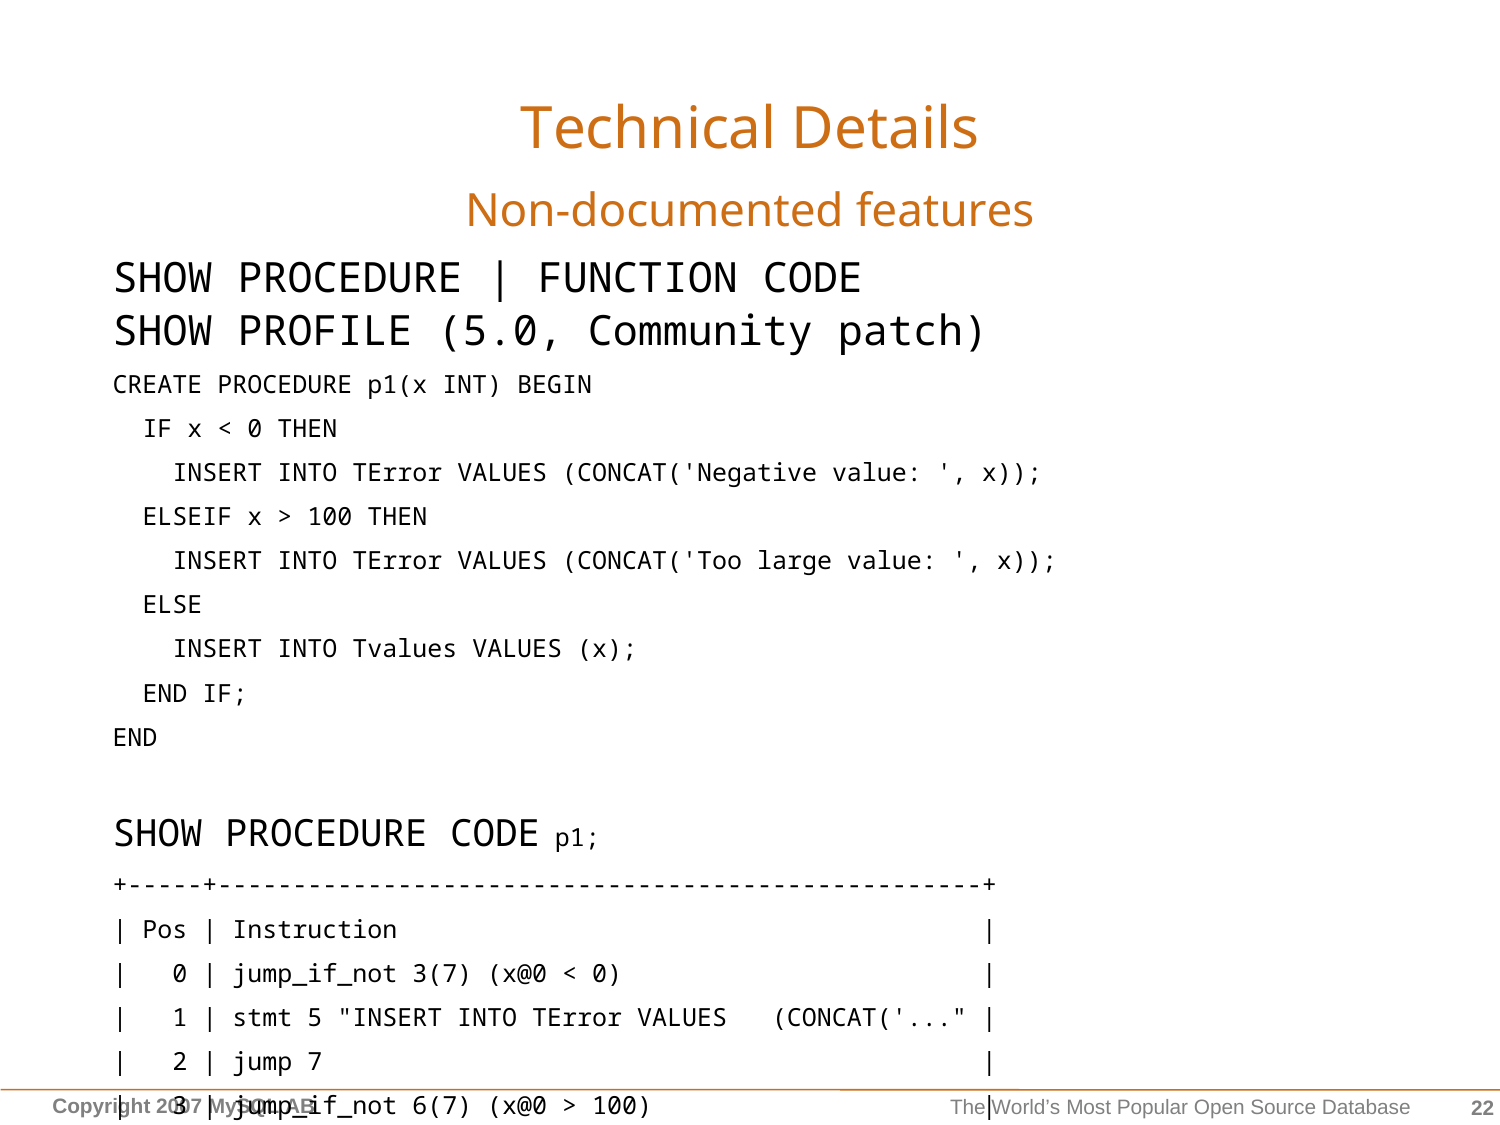

# Technical Details Non-documented features
SHOW PROCEDURE | FUNCTION CODE
SHOW PROFILE (5.0, Community patch)
CREATE PROCEDURE p1(x INT) BEGIN
 IF x < 0 THEN
 INSERT INTO TError VALUES (CONCAT('Negative value: ', x));
 ELSEIF x > 100 THEN
 INSERT INTO TError VALUES (CONCAT('Too large value: ', x));
 ELSE
 INSERT INTO Tvalues VALUES (x);
 END IF;
END
SHOW PROCEDURE CODE p1;
+-----+---------------------------------------------------+
| Pos | Instruction |
| 0 | jump_if_not 3(7) (x@0 < 0) |
| 1 | stmt 5 "INSERT INTO TError VALUES (CONCAT('..." |
| 2 | jump 7 |
| 3 | jump_if_not 6(7) (x@0 > 100) |
| 4 | stmt 5 "INSERT INTO TError VALUES (CONCAT('..." |
| 5 | jump 7 |
| 6 | stmt 5 "INSERT INTO Tvalues VALUES (x)" |
+-----+---------------------------------------------------+